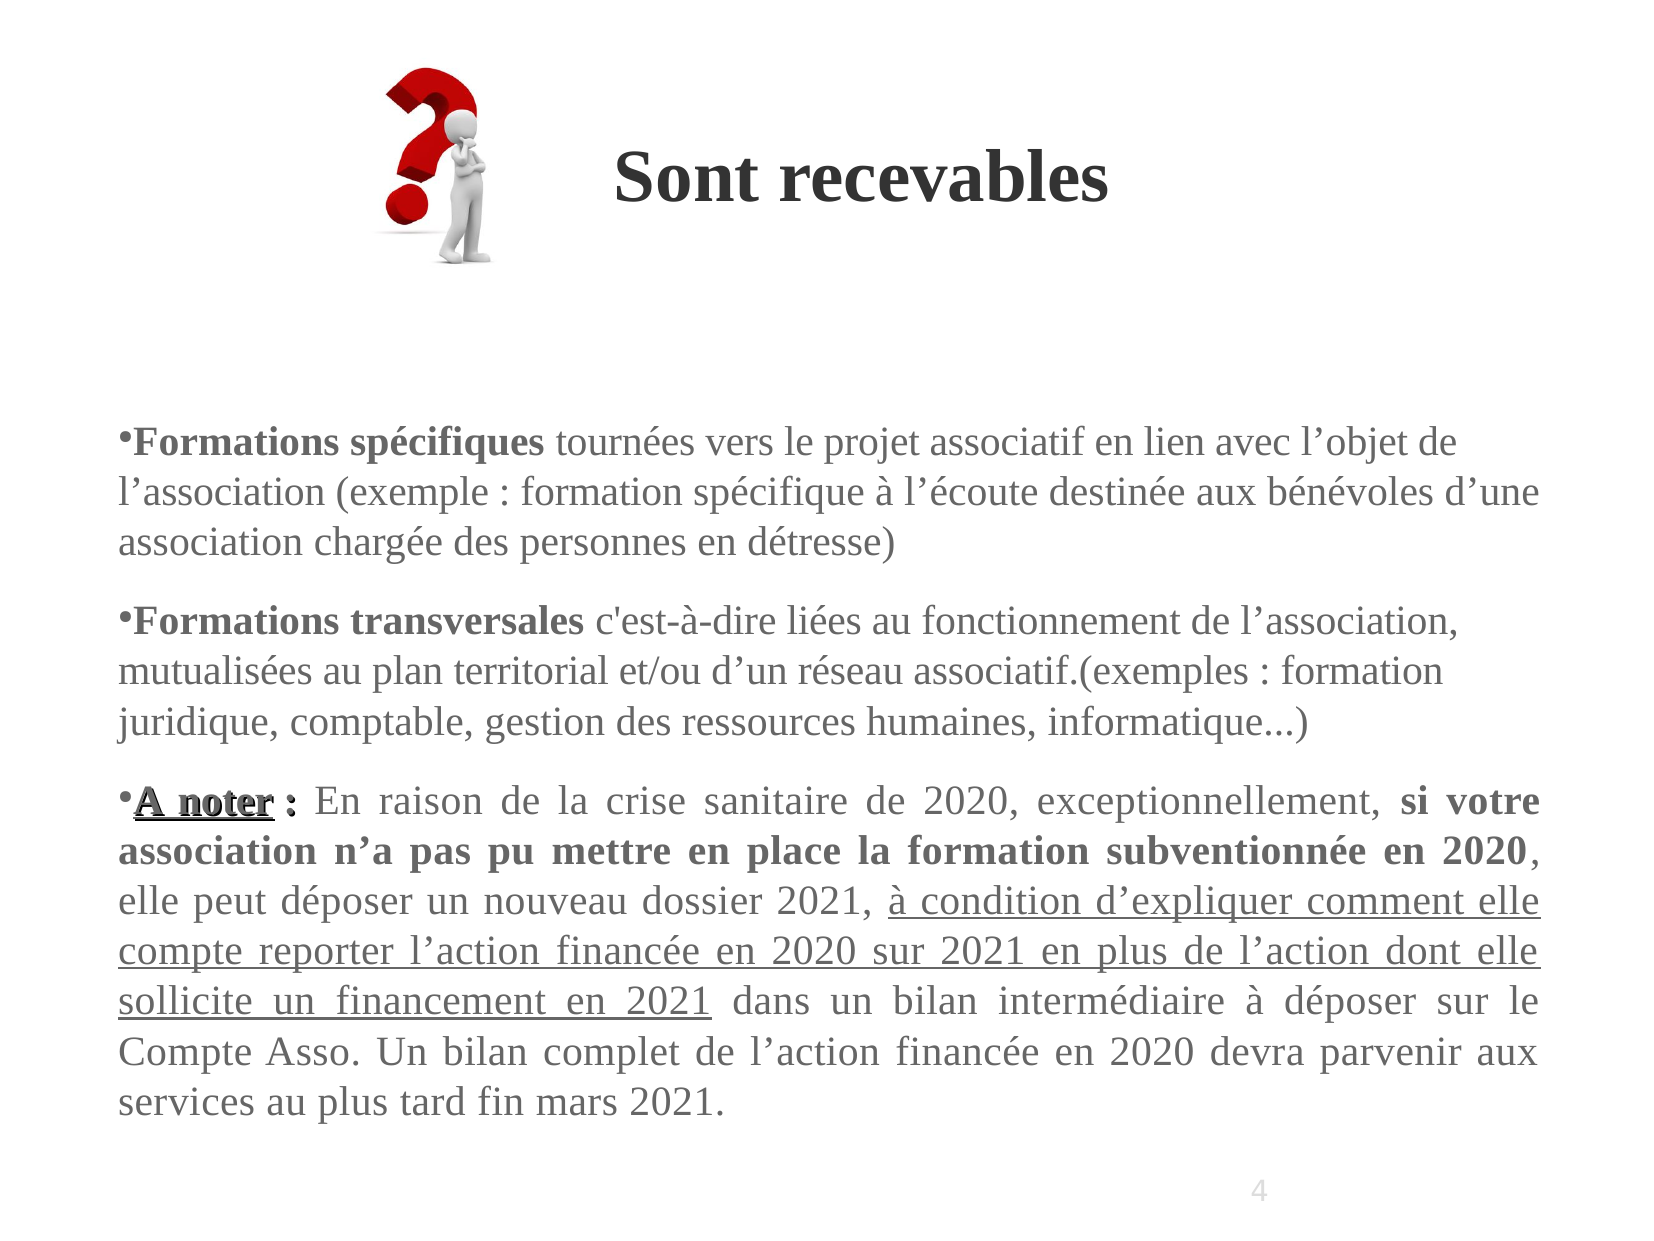

# Sont recevables
Formations spécifiques tournées vers le projet associatif en lien avec l’objet de l’association (exemple : formation spécifique à l’écoute destinée aux bénévoles d’une association chargée des personnes en détresse)
Formations transversales c'est-à-dire liées au fonctionnement de l’association, mutualisées au plan territorial et/ou d’un réseau associatif.(exemples : formation juridique, comptable, gestion des ressources humaines, informatique...)
A noter : En raison de la crise sanitaire de 2020, exceptionnellement, si votre association n’a pas pu mettre en place la formation subventionnée en 2020, elle peut déposer un nouveau dossier 2021, à condition d’expliquer comment elle compte reporter l’action financée en 2020 sur 2021 en plus de l’action dont elle sollicite un financement en 2021 dans un bilan intermédiaire à déposer sur le Compte Asso. Un bilan complet de l’action financée en 2020 devra parvenir aux services au plus tard fin mars 2021.